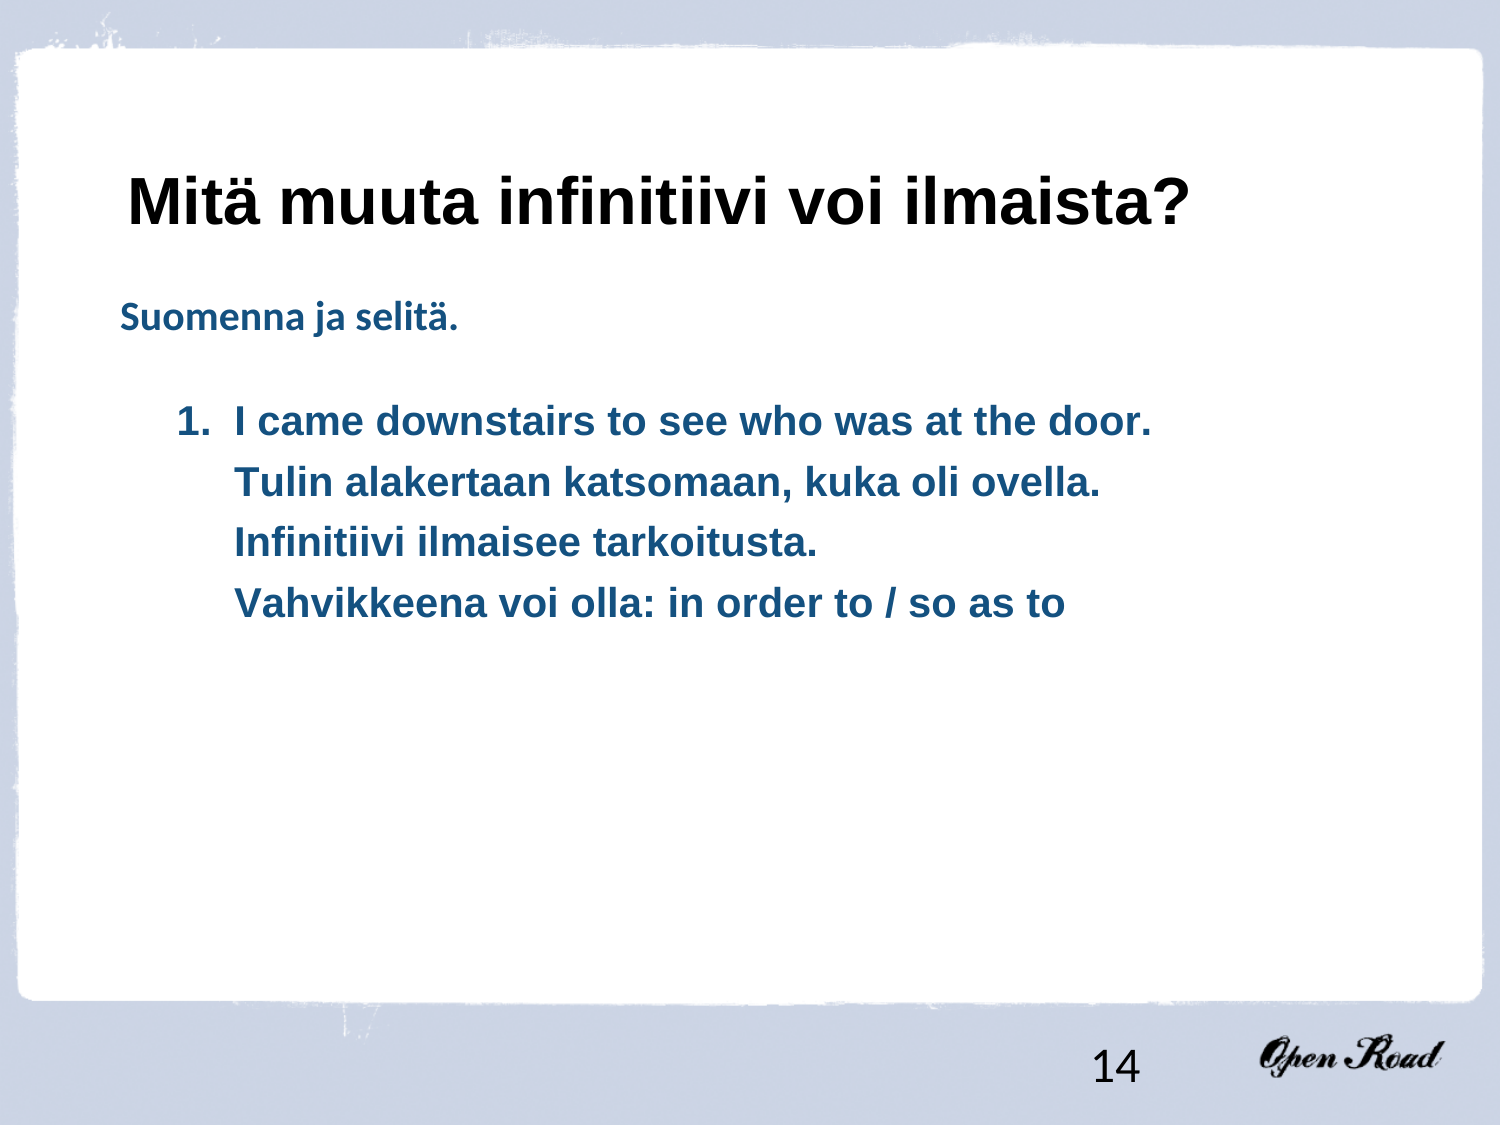

# Mitä muuta infinitiivi voi ilmaista?
Suomenna ja selitä.
1. I came downstairs to see who was at the door.
 Tulin alakertaan katsomaan, kuka oli ovella.
 Infinitiivi ilmaisee tarkoitusta.
 Vahvikkeena voi olla: in order to / so as to
13